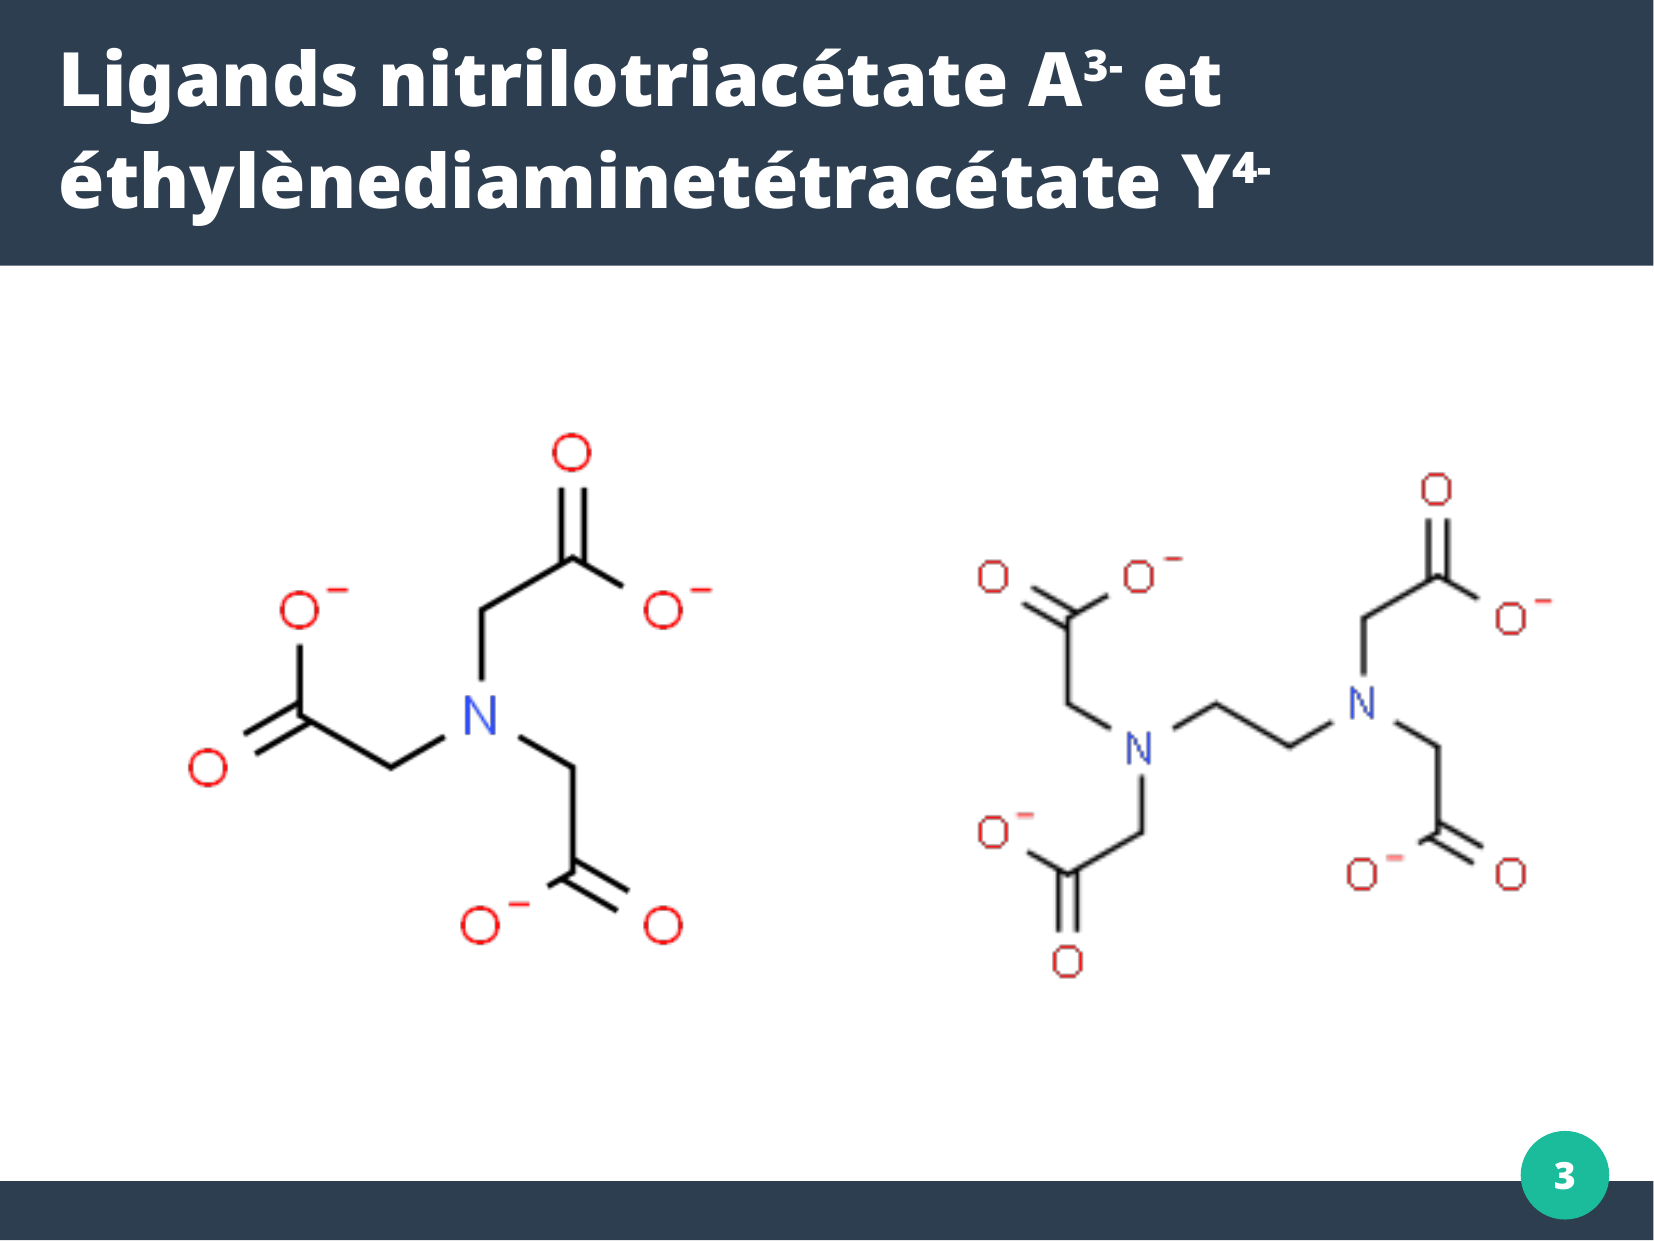

# Ligands nitrilotriacétate A3- et éthylènediaminetétracétate Y4-
3